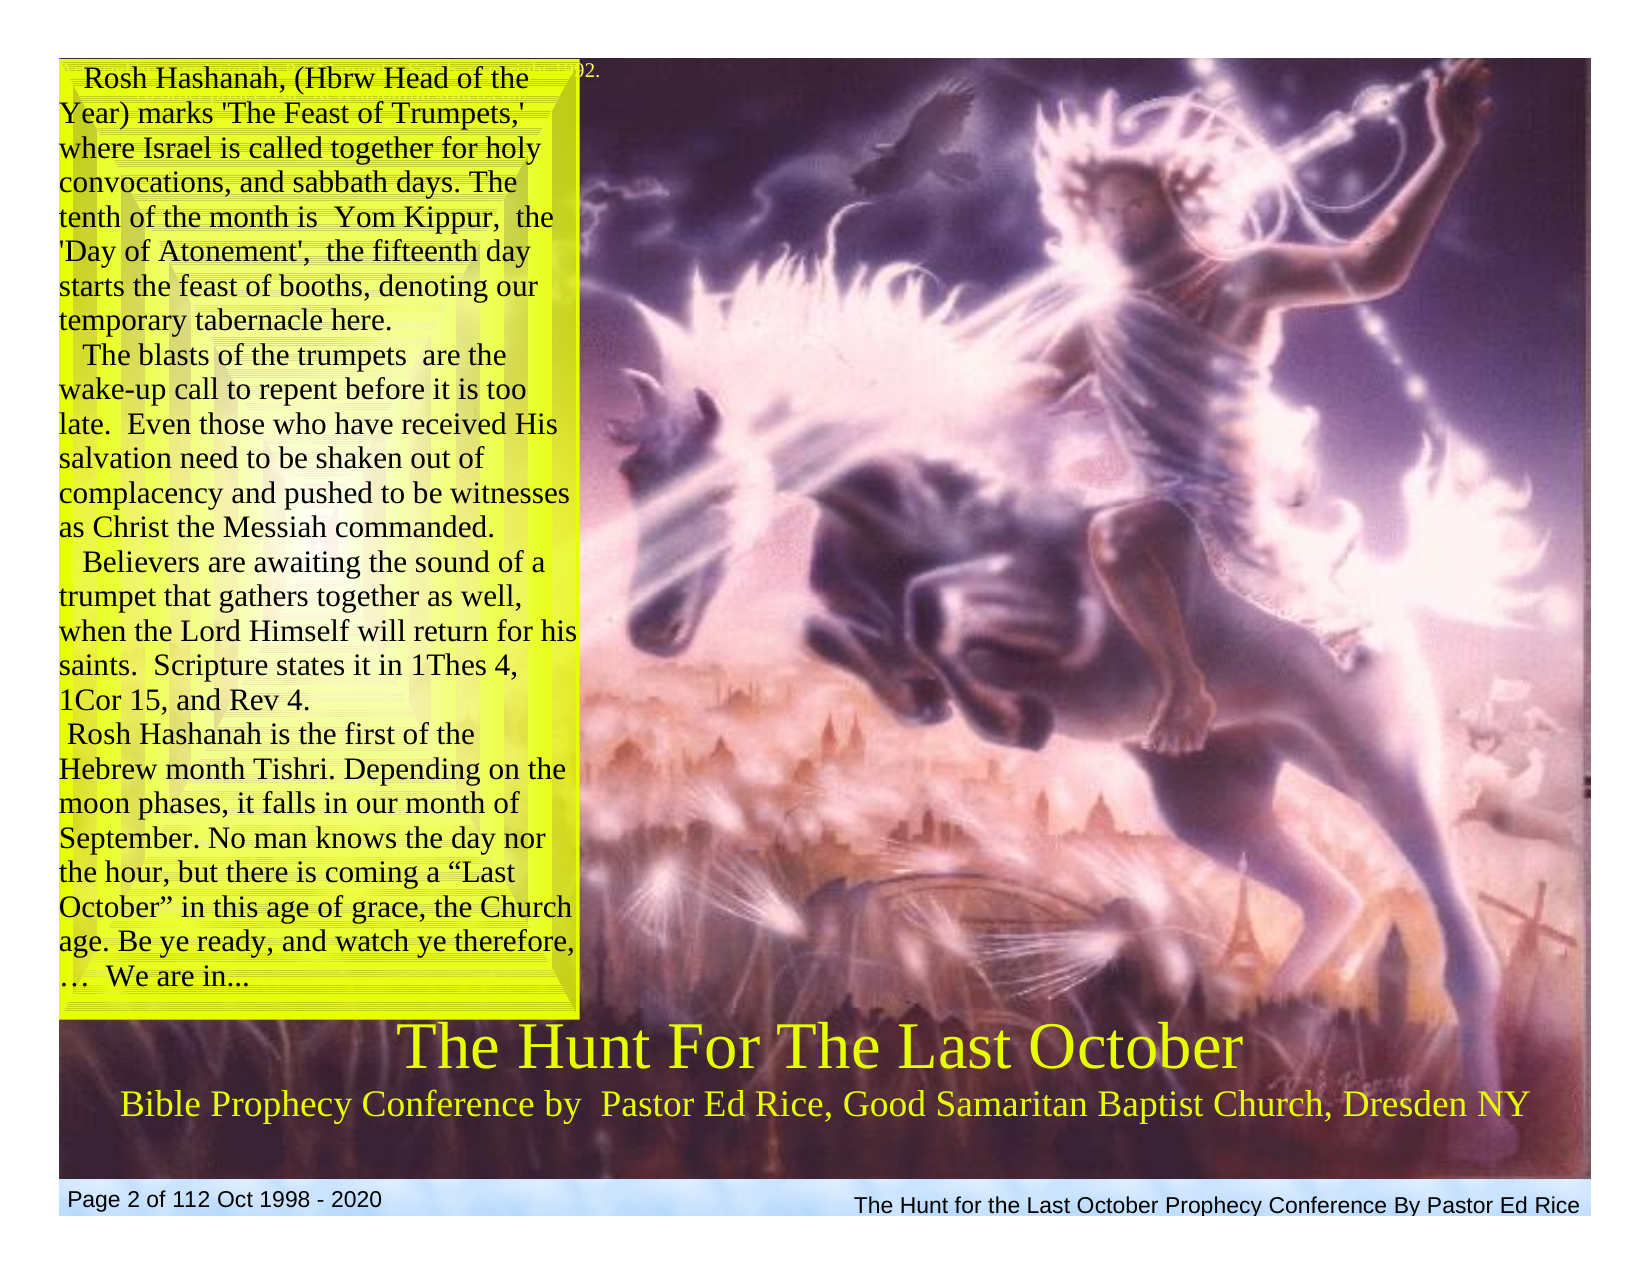

Art used by permission by Pat Marvenko Smith, copyright 1992.
To order prints visit "RevelationIllustrated.com
 Rosh Hashanah, (Hbrw Head of the Year) marks 'The Feast of Trumpets,' where Israel is called together for holy convocations, and sabbath days. The tenth of the month is Yom Kippur, the 'Day of Atonement', the fifteenth day starts the feast of booths, denoting our temporary tabernacle here.
 The blasts of the trumpets are the wake-up call to repent before it is too late. Even those who have received His salvation need to be shaken out of complacency and pushed to be witnesses as Christ the Messiah commanded.
 Believers are awaiting the sound of a trumpet that gathers together as well, when the Lord Himself will return for his saints. Scripture states it in 1Thes 4, 1Cor 15, and Rev 4.
 Rosh Hashanah is the first of the Hebrew month Tishri. Depending on the moon phases, it falls in our month of September. No man knows the day nor the hour, but there is coming a “Last October” in this age of grace, the Church age. Be ye ready, and watch ye therefore, … We are in...
# The Hunt For The Last October Bible Prophecy Conference by Pastor Ed Rice, Good Samaritan Baptist Church, Dresden NY